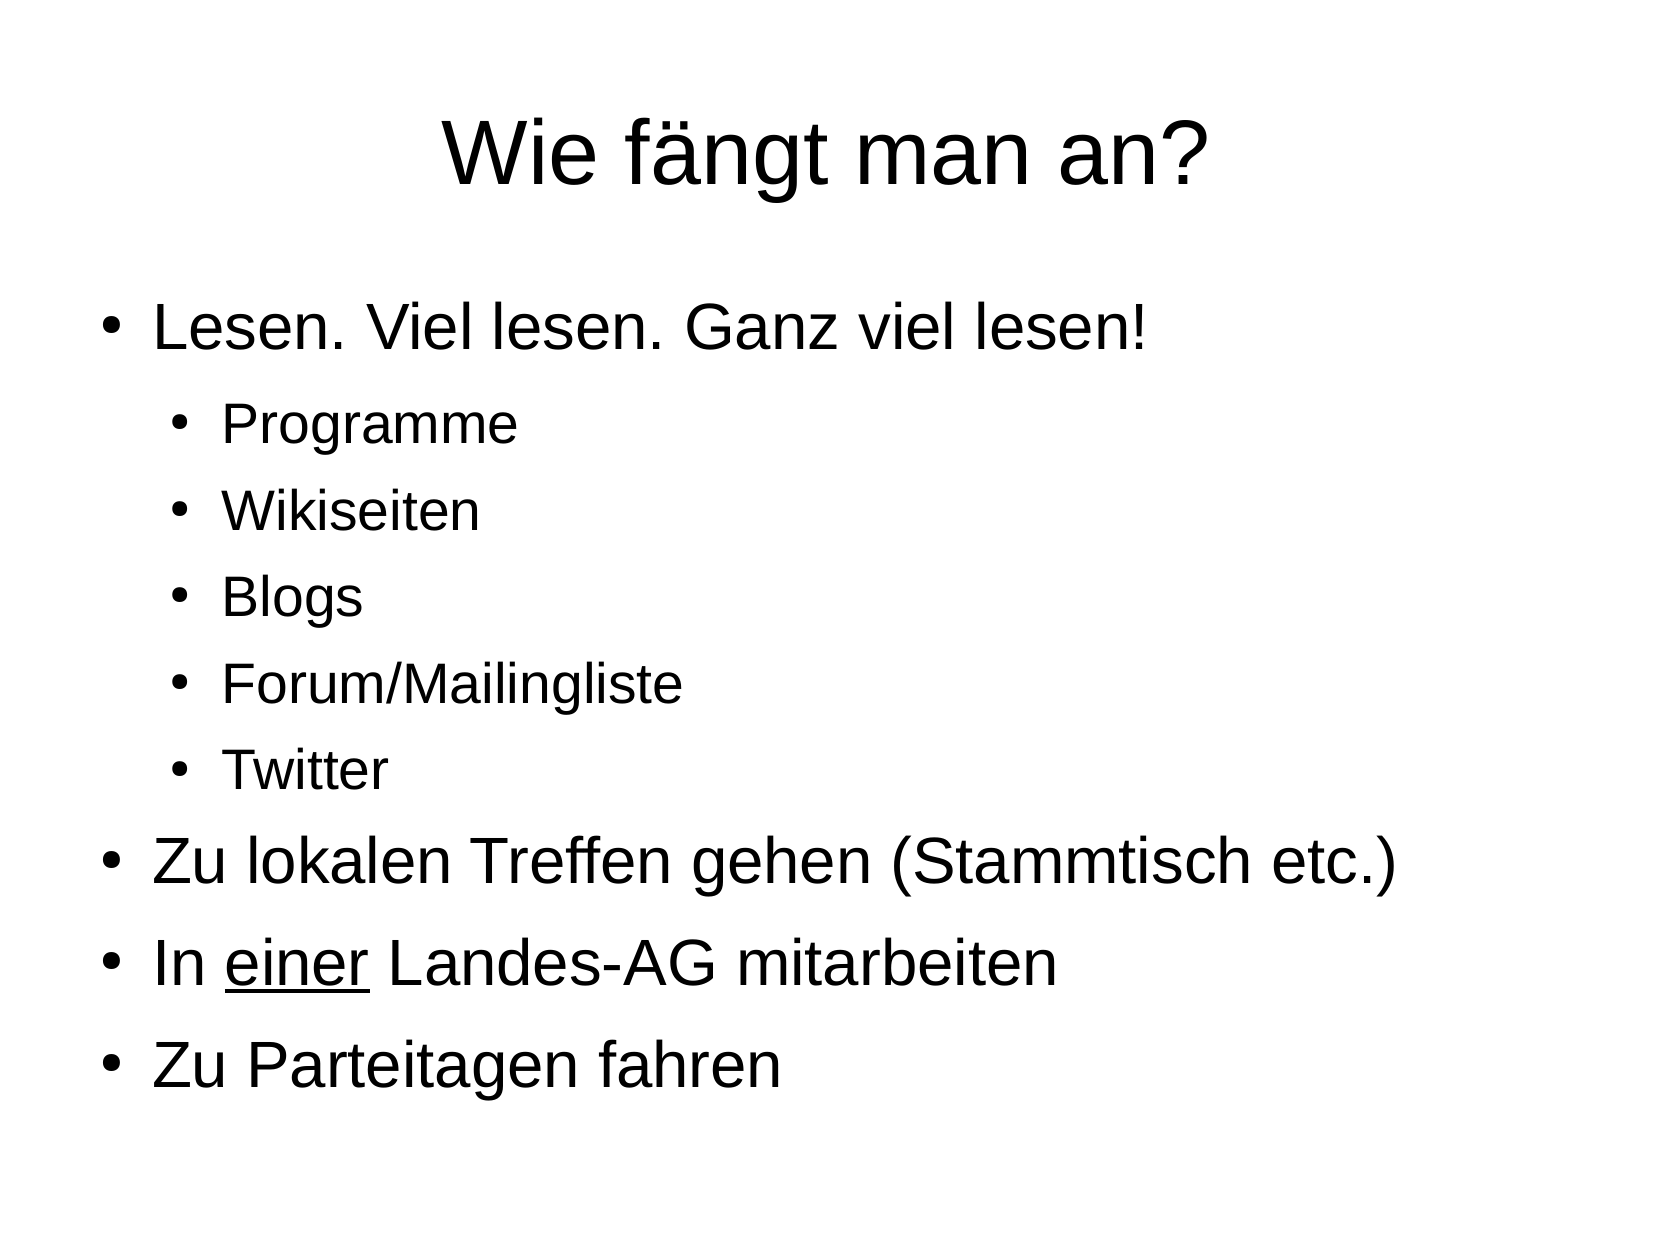

# Wie fängt man an?
Lesen. Viel lesen. Ganz viel lesen!
Programme
Wikiseiten
Blogs
Forum/Mailingliste
Twitter
Zu lokalen Treffen gehen (Stammtisch etc.)
In einer Landes-AG mitarbeiten
Zu Parteitagen fahren